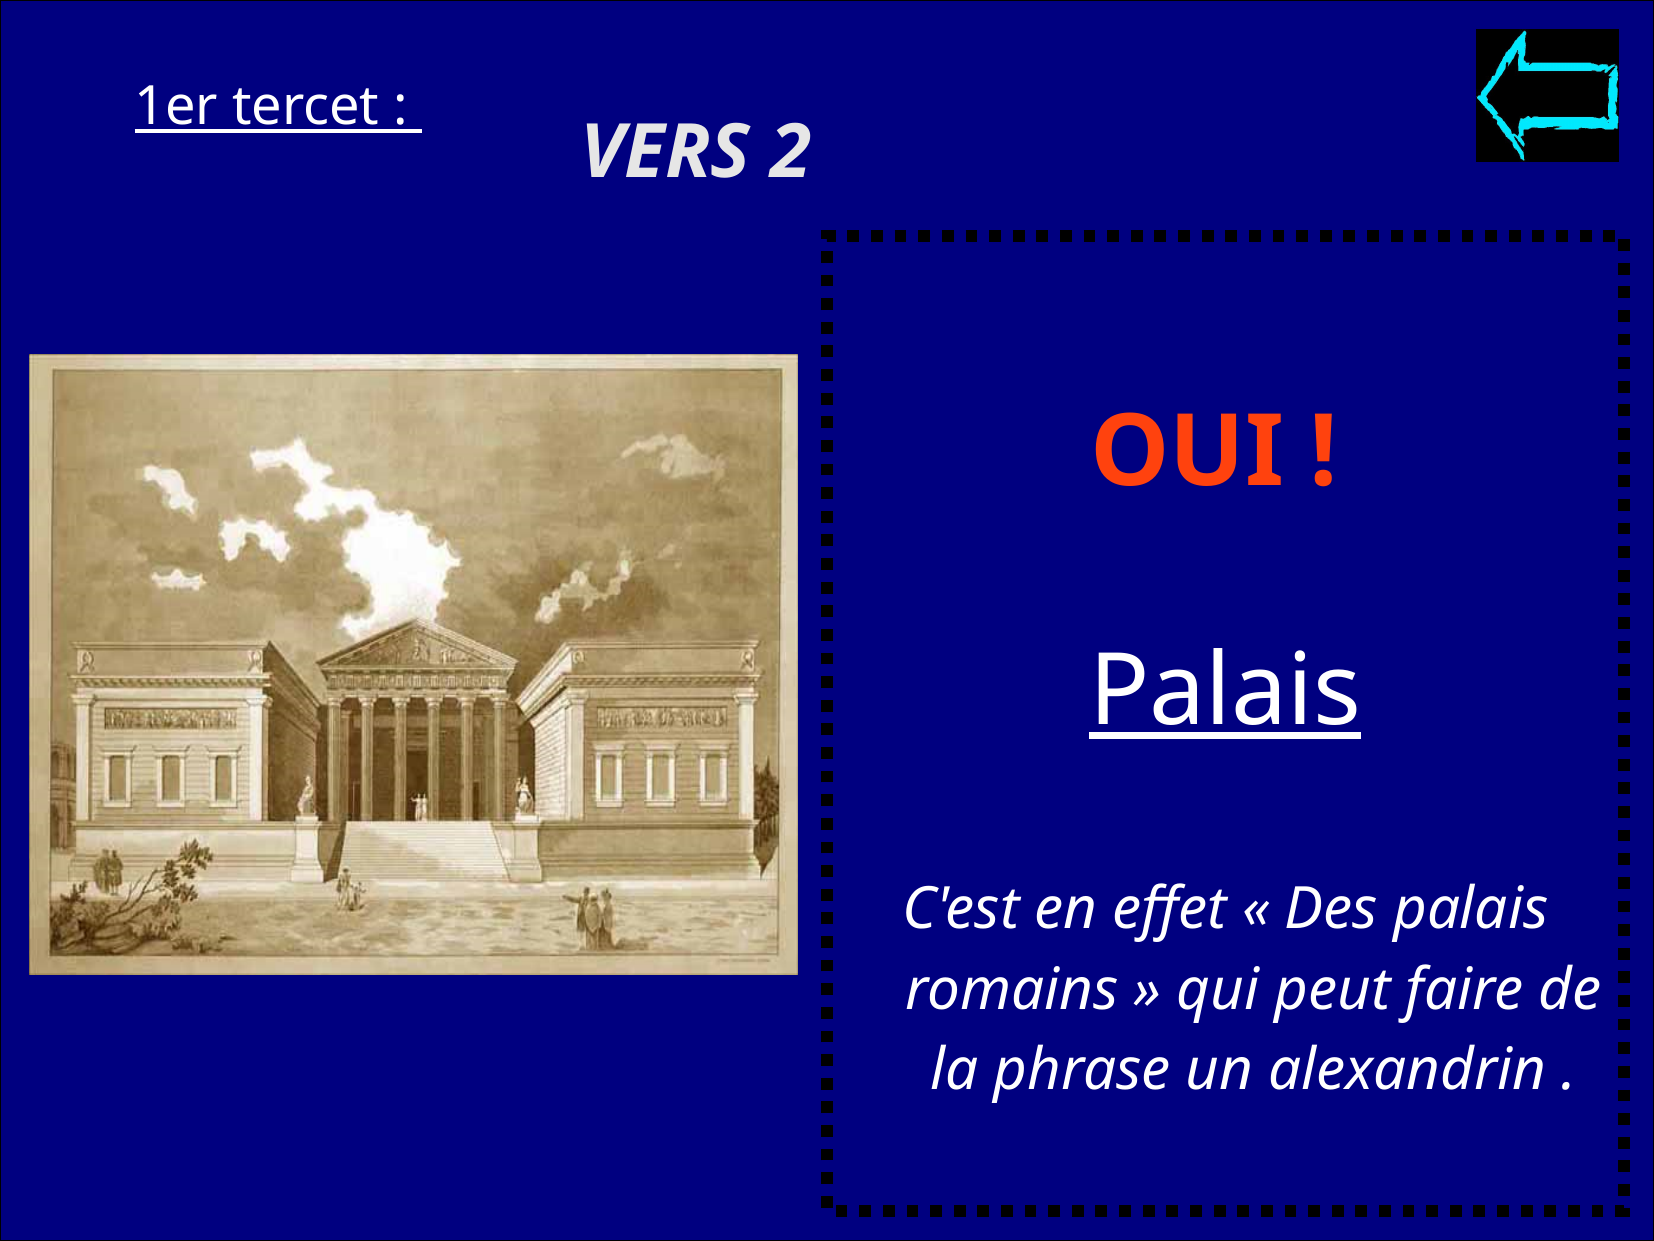

VERS 2
1er tercet :
# OUI !
Palais
C'est en effet « Des palais romains » qui peut faire de la phrase un alexandrin .